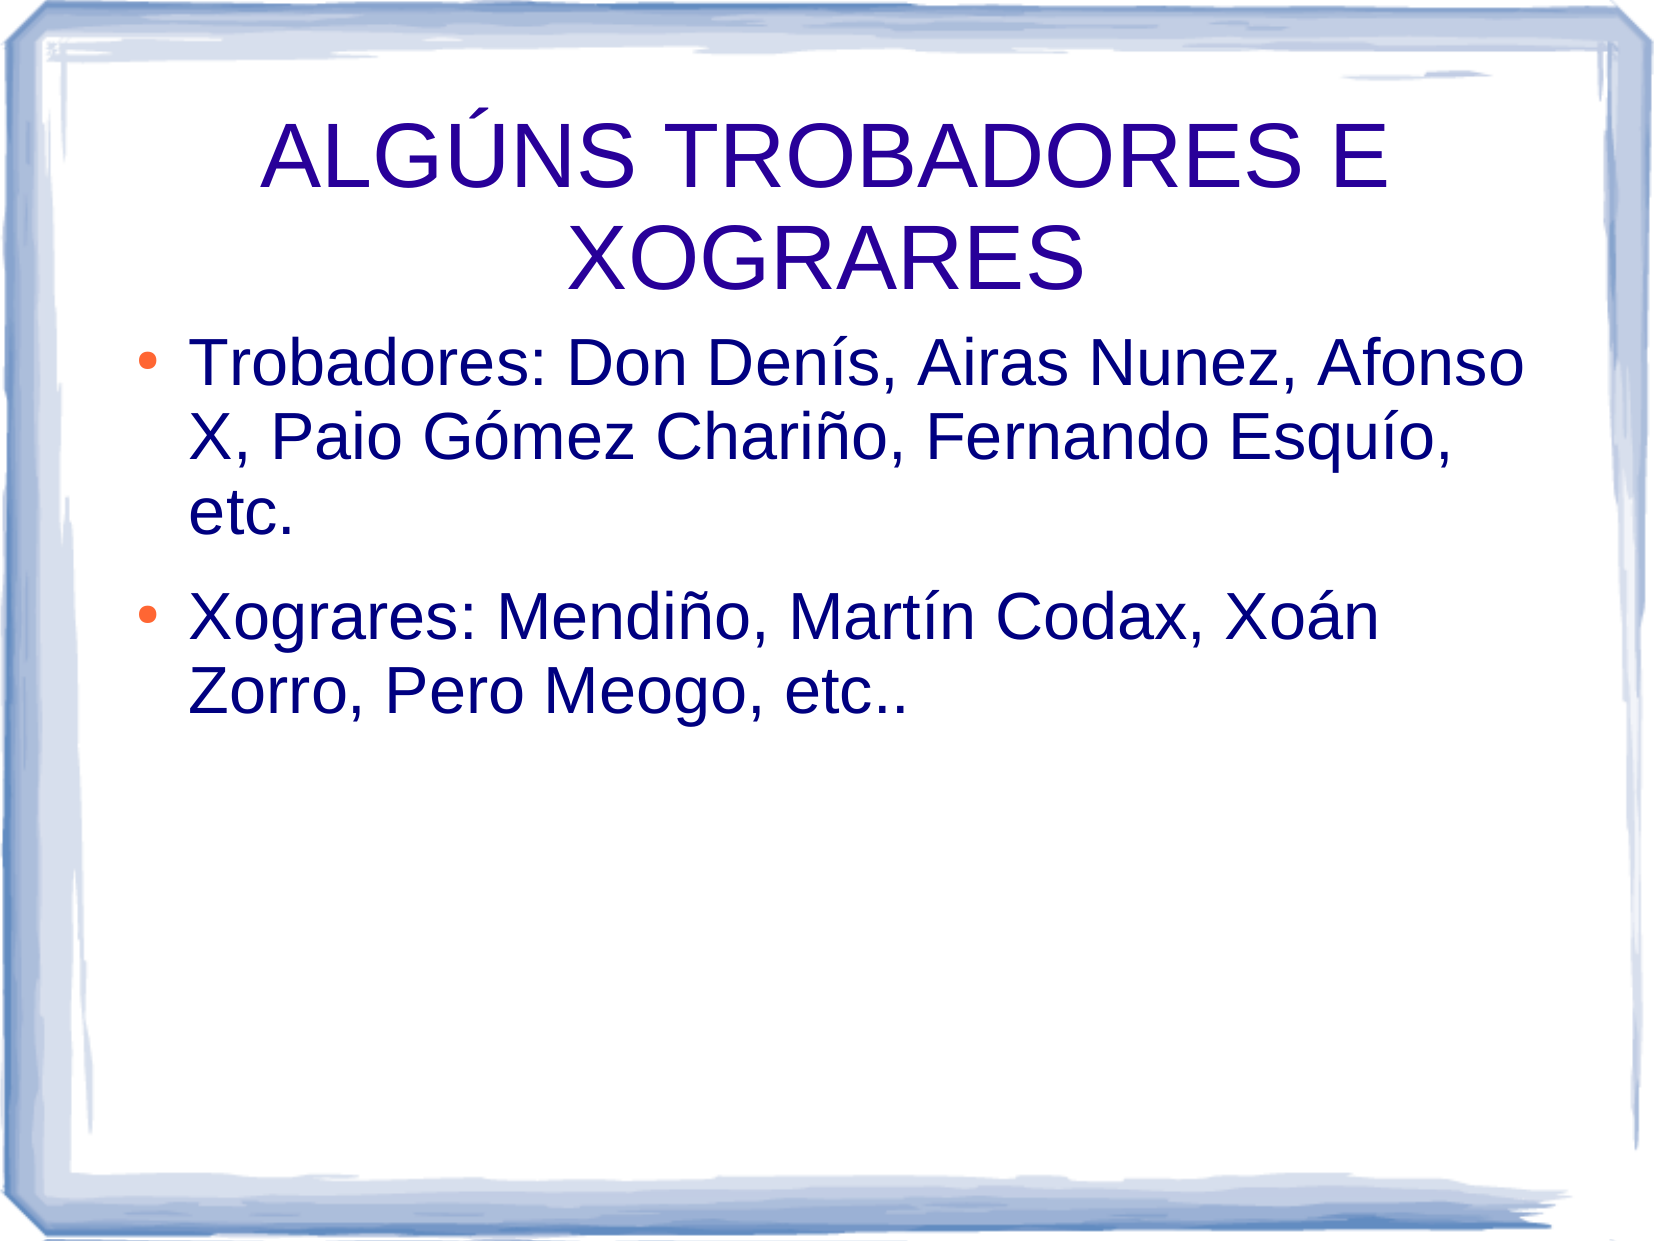

# ALGÚNS TROBADORES E XOGRARES
Trobadores: Don Denís, Airas Nunez, Afonso X, Paio Gómez Chariño, Fernando Esquío, etc.
Xograres: Mendiño, Martín Codax, Xoán Zorro, Pero Meogo, etc..